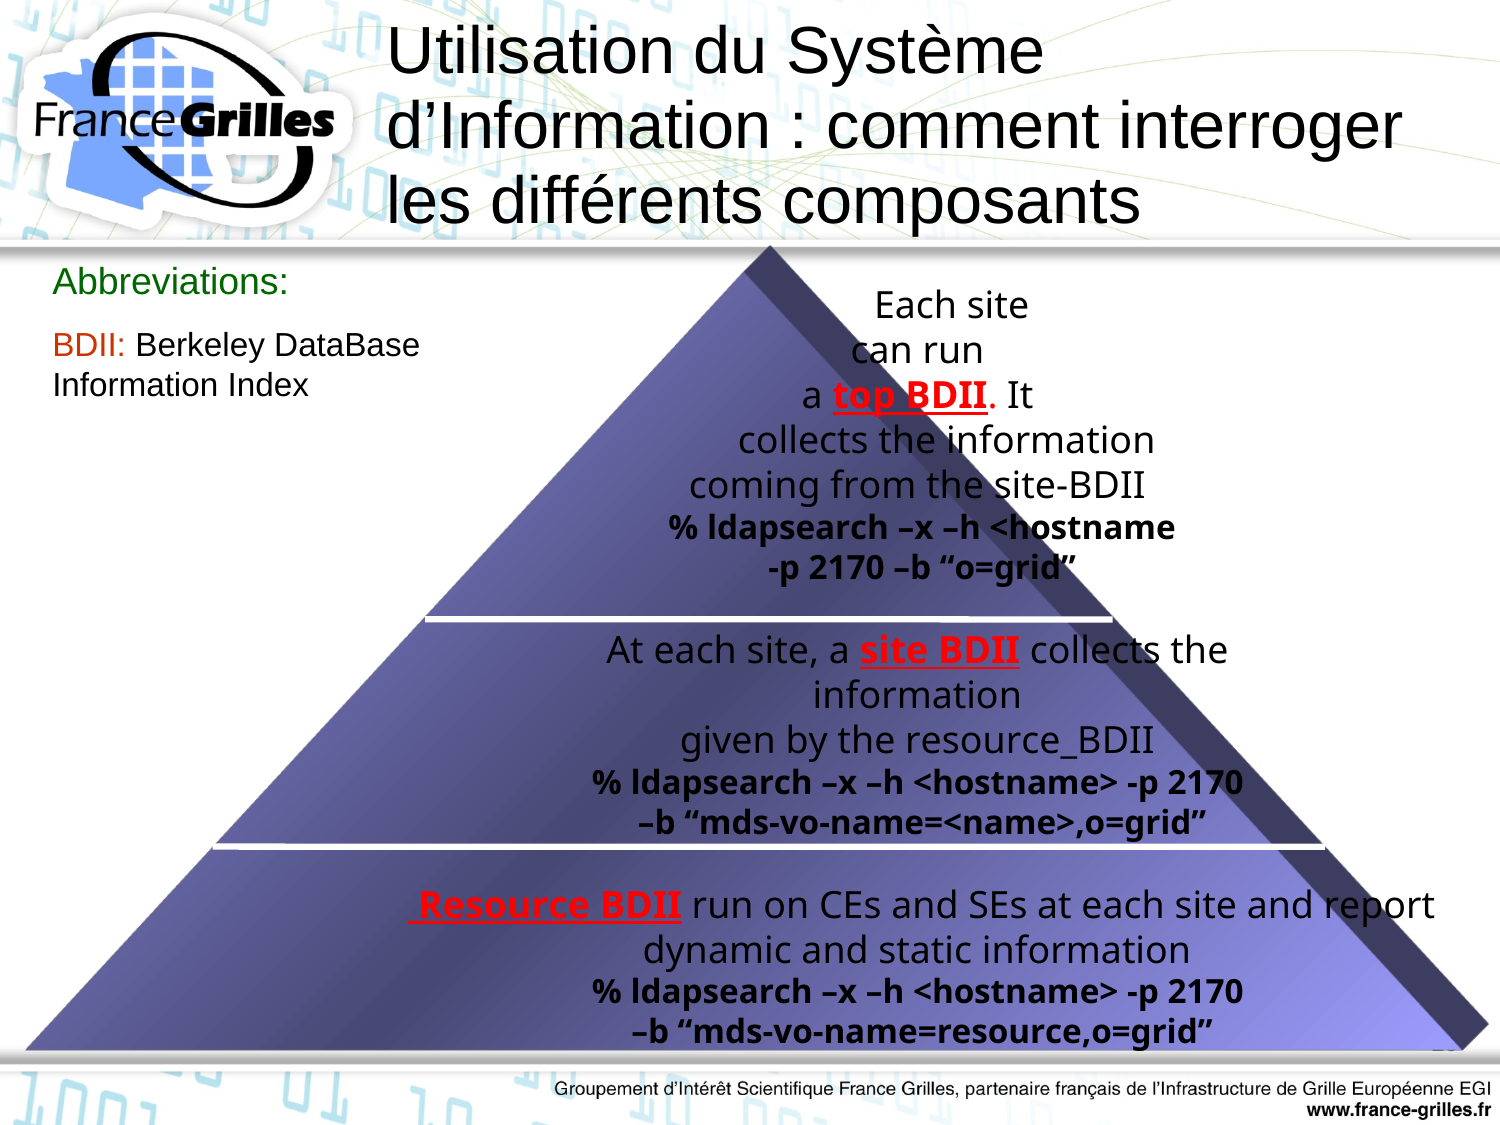

# Utilisation du Système d’Information : comment interroger les différents composants
 Each site
can run
a top BDII. It
 collects the information
coming from the site-BDII
% ldapsearch –x –h <hostname
-p 2170 –b “o=grid”
At each site, a site BDII collects the
information
given by the resource_BDII
% ldapsearch –x –h <hostname> -p 2170
–b “mds-vo-name=<name>,o=grid”
 Resource BDII run on CEs and SEs at each site and report
dynamic and static information
% ldapsearch –x –h <hostname> -p 2170
–b “mds-vo-name=resource,o=grid”
Abbreviations:
BDII: Berkeley DataBase Information Index
19